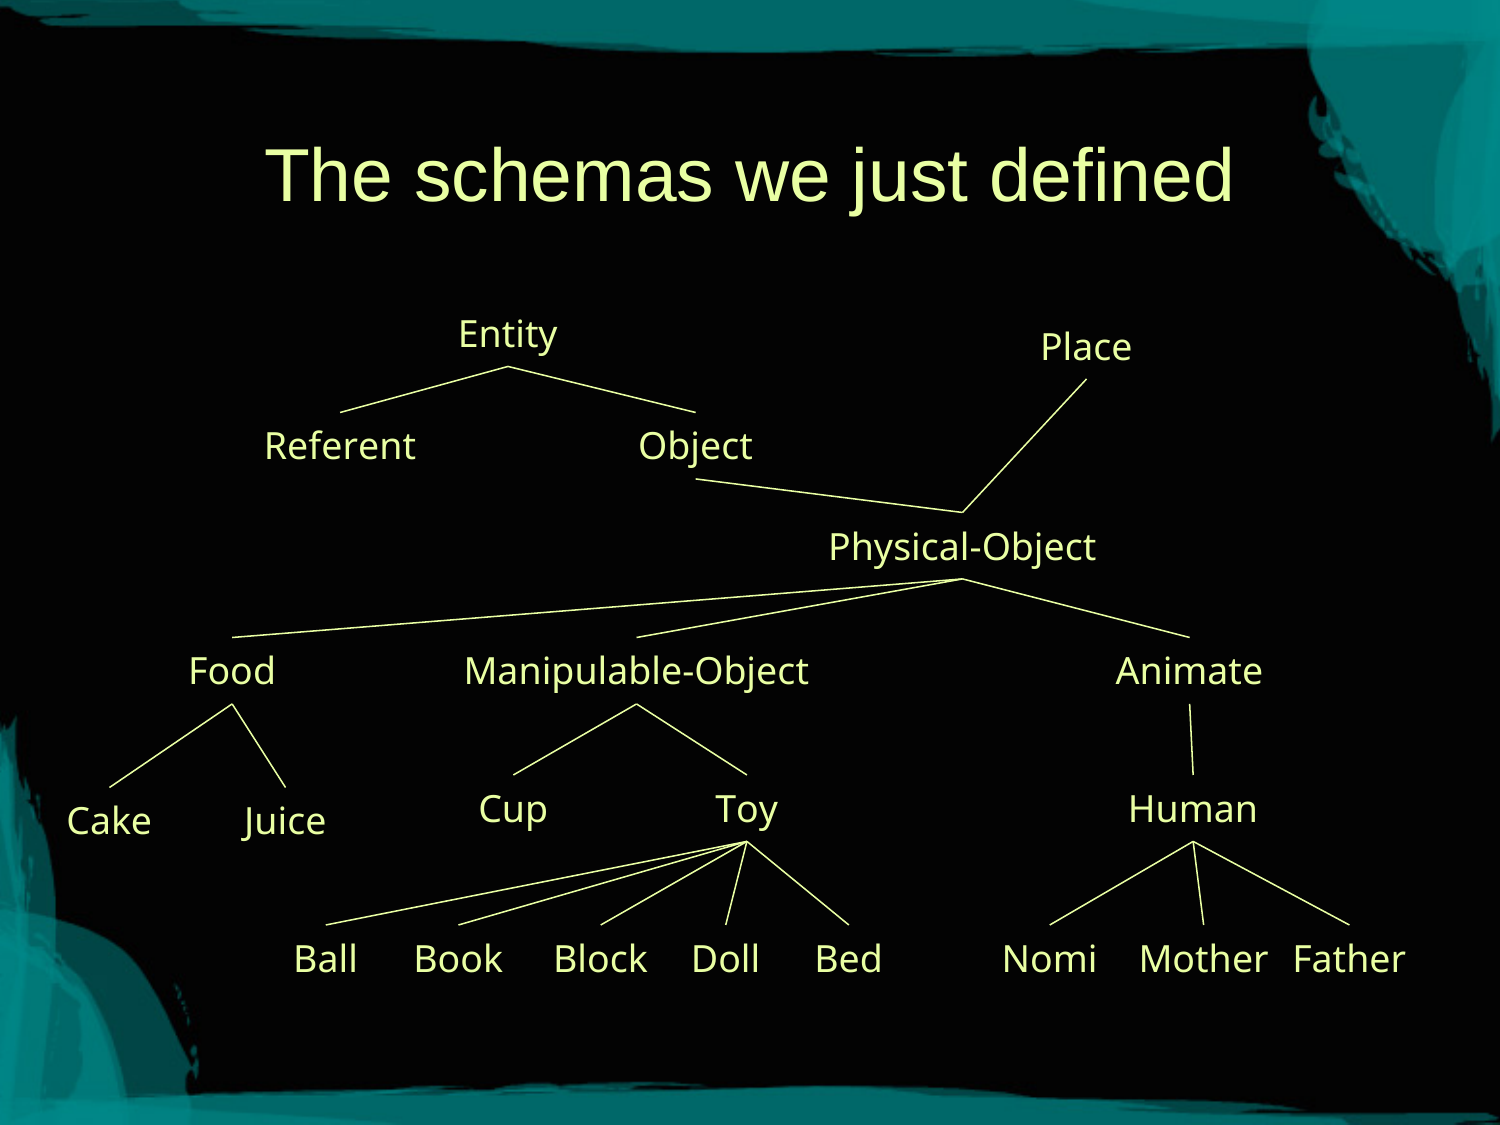

# The schemas we just defined
Entity
Place
Referent
Object
Physical-Object
Food
Manipulable-Object
Animate
Cup
Toy
Human
Cake
Juice
Ball
Book
Block
Doll
Bed
Nomi
Mother
Father